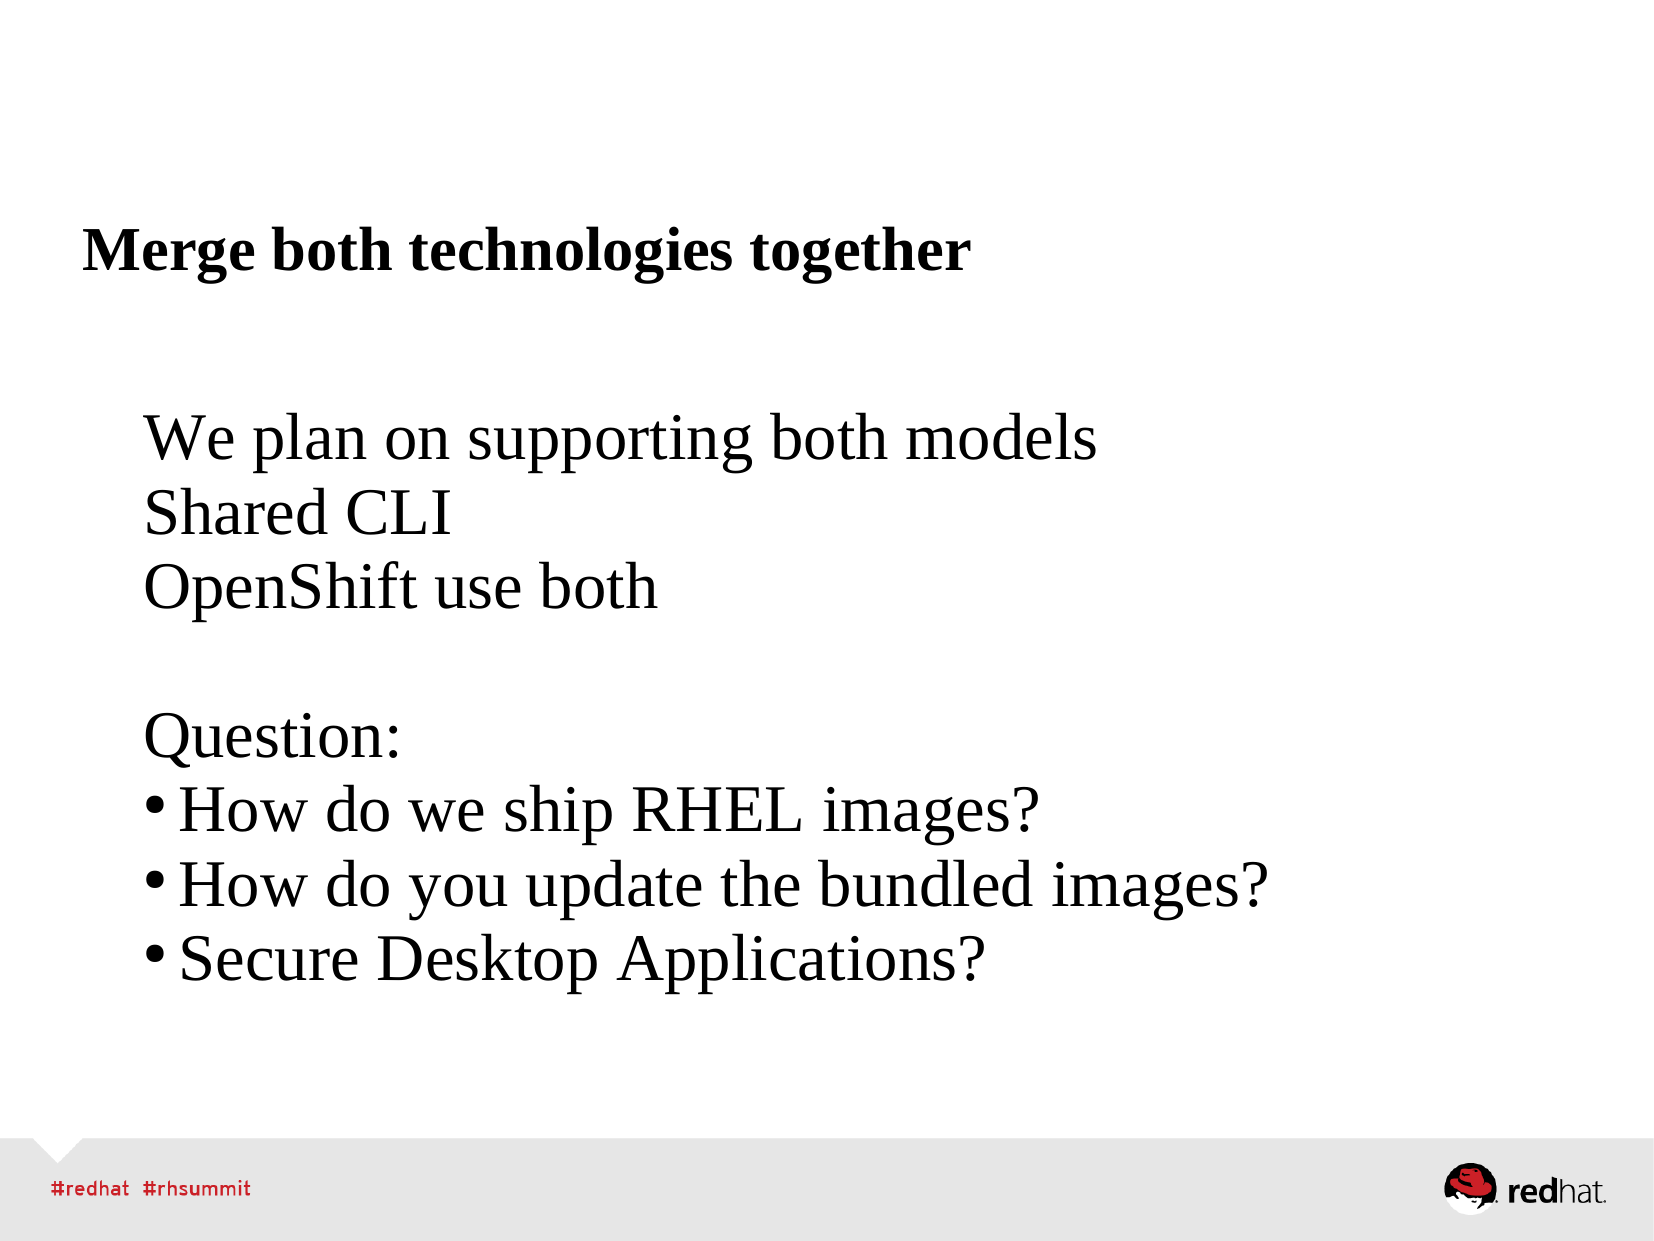

# Merge both technologies together
We plan on supporting both models
Shared CLI
OpenShift use both
Question:
How do we ship RHEL images?
How do you update the bundled images?
Secure Desktop Applications?